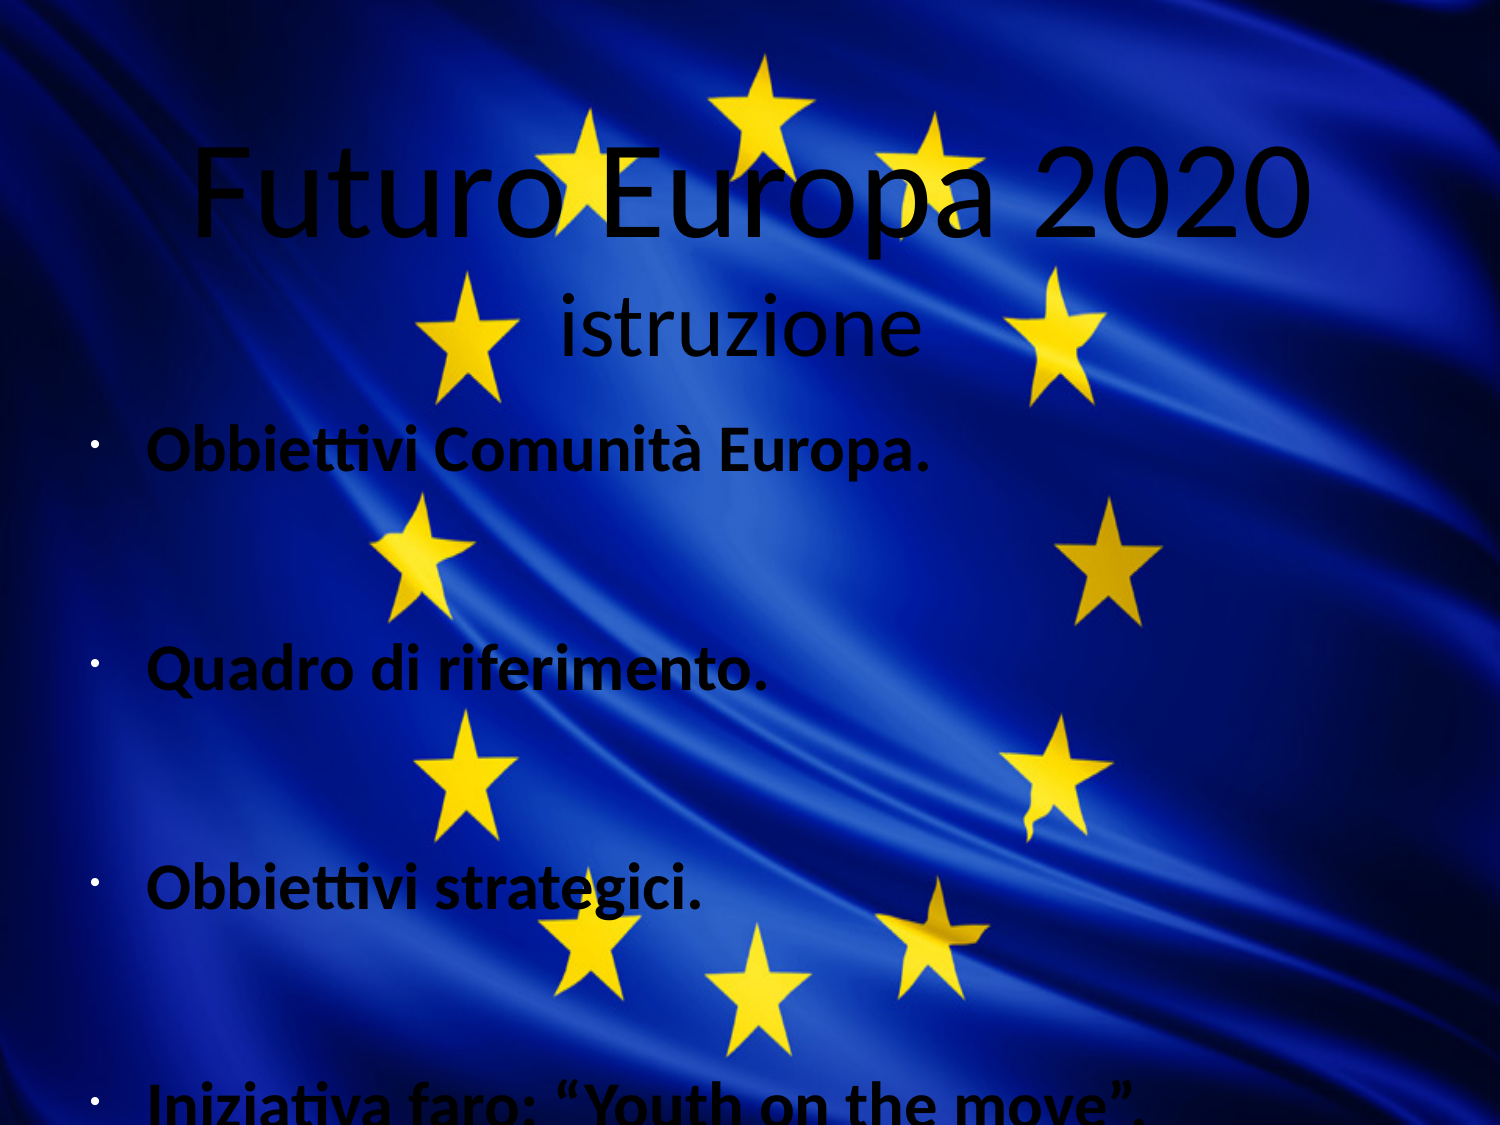

# Futuro Europa 2020 istruzione
Obbiettivi Comunità Europa.
Quadro di riferimento.
Obbiettivi strategici.
Iniziativa faro: “Youth on the move”.